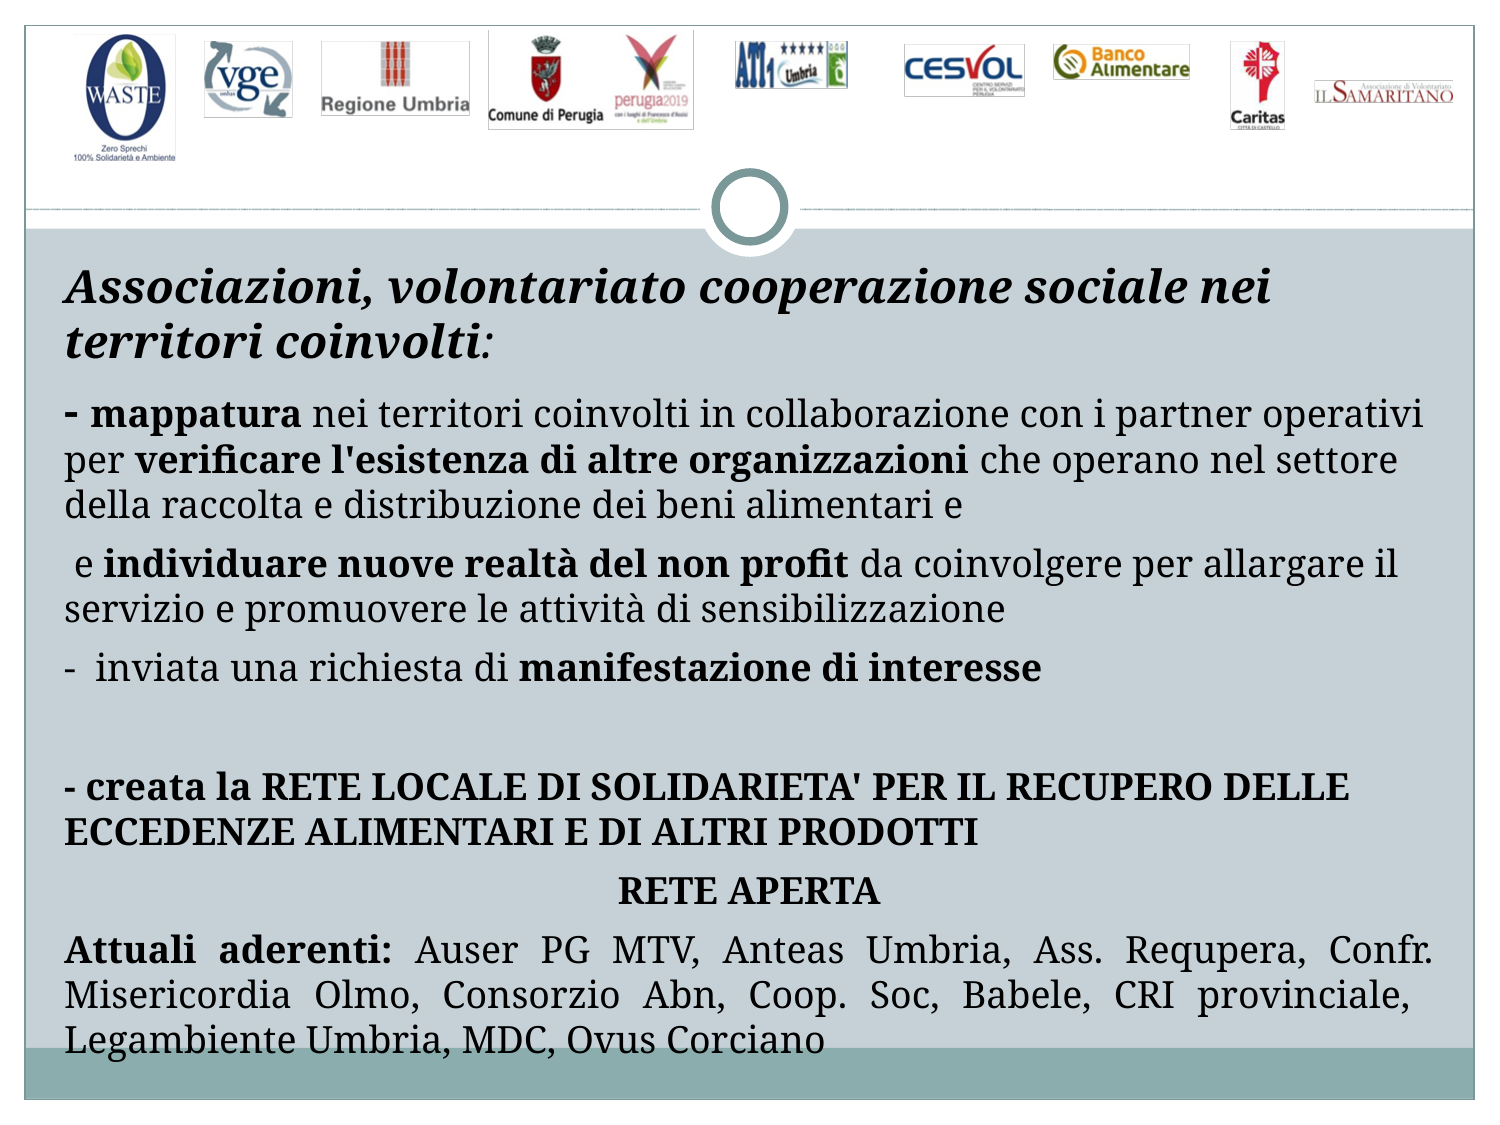

#
Associazioni, volontariato cooperazione sociale nei territori coinvolti:
- mappatura nei territori coinvolti in collaborazione con i partner operativi per verificare l'esistenza di altre organizzazioni che operano nel settore della raccolta e distribuzione dei beni alimentari e
 e individuare nuove realtà del non profit da coinvolgere per allargare il servizio e promuovere le attività di sensibilizzazione
- inviata una richiesta di manifestazione di interesse
- creata la RETE LOCALE DI SOLIDARIETA' PER IL RECUPERO DELLE ECCEDENZE ALIMENTARI E DI ALTRI PRODOTTI
RETE APERTA
Attuali aderenti: Auser PG MTV, Anteas Umbria, Ass. Requpera, Confr. Misericordia Olmo, Consorzio Abn, Coop. Soc, Babele, CRI provinciale, Legambiente Umbria, MDC, Ovus Corciano